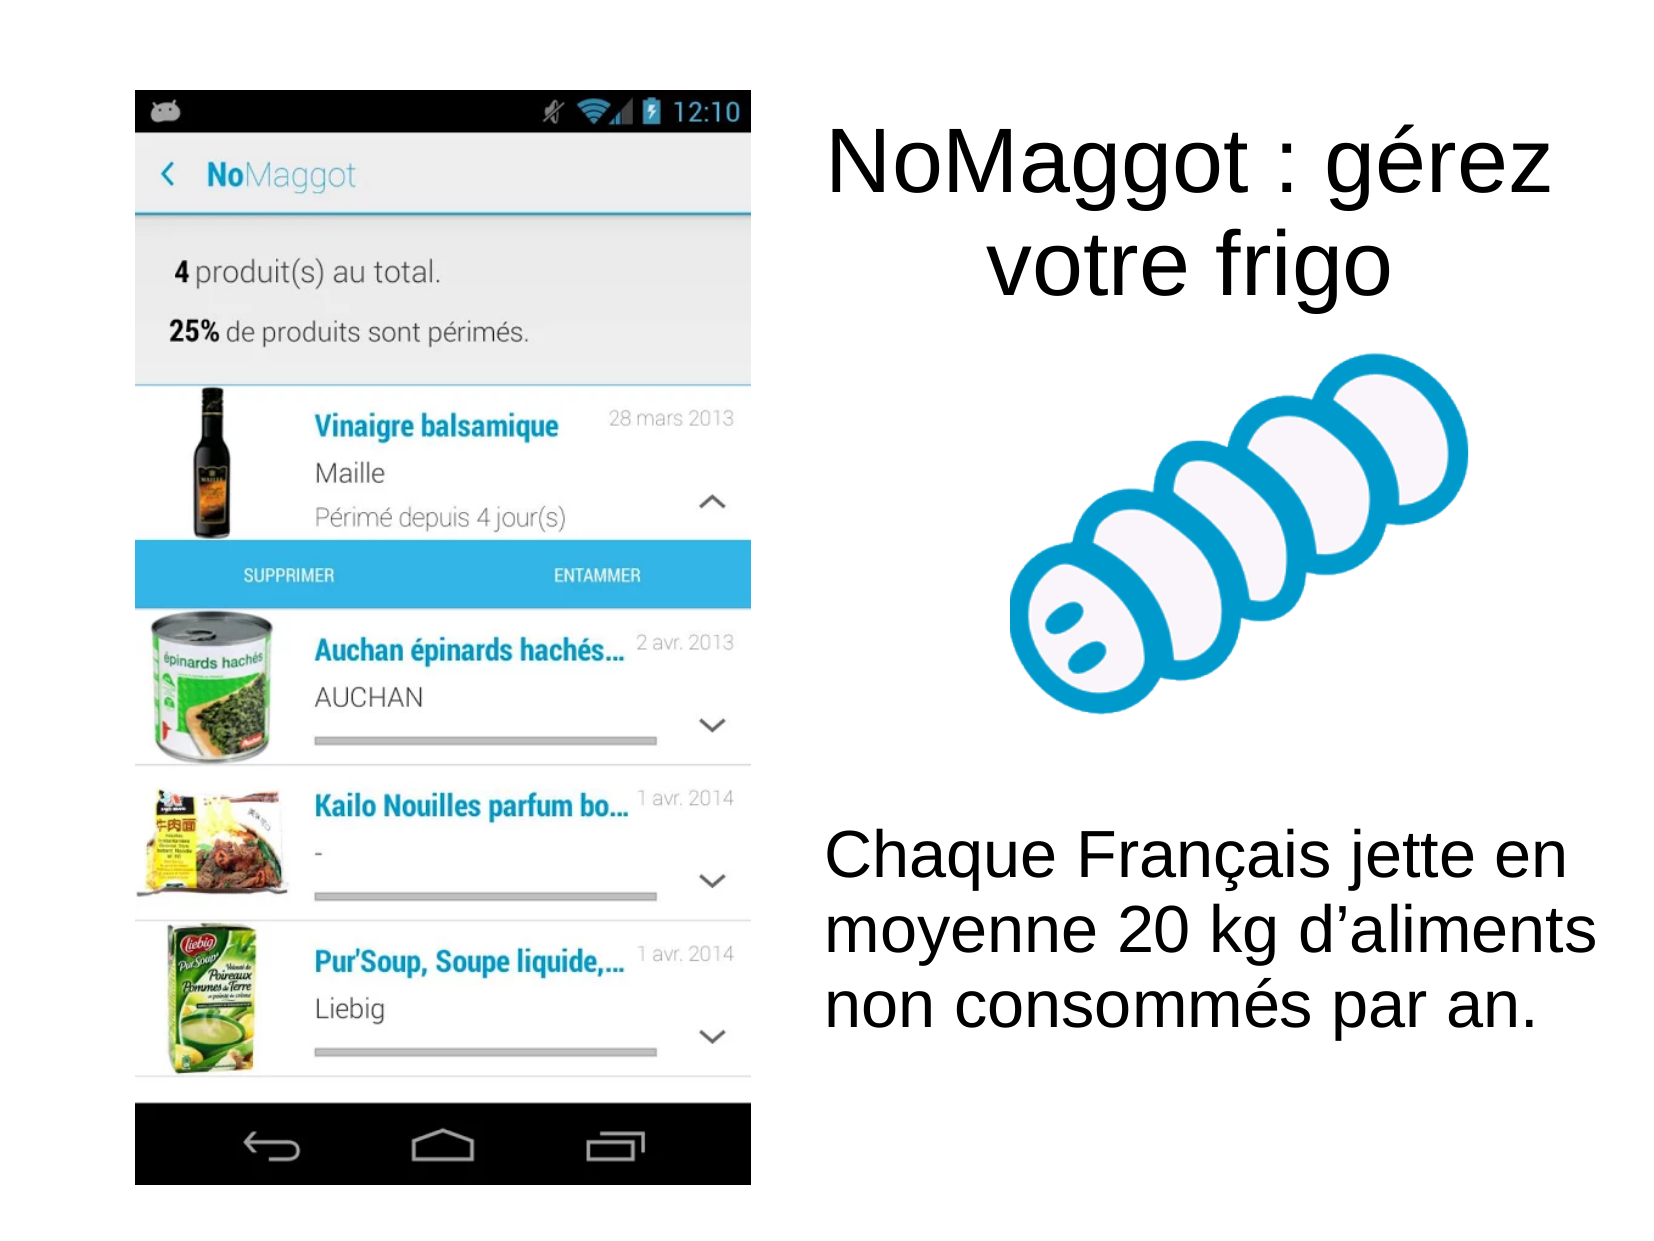

# NoMaggot : gérez votre frigo
Chaque Français jette en moyenne 20 kg d’aliments non consommés par an.